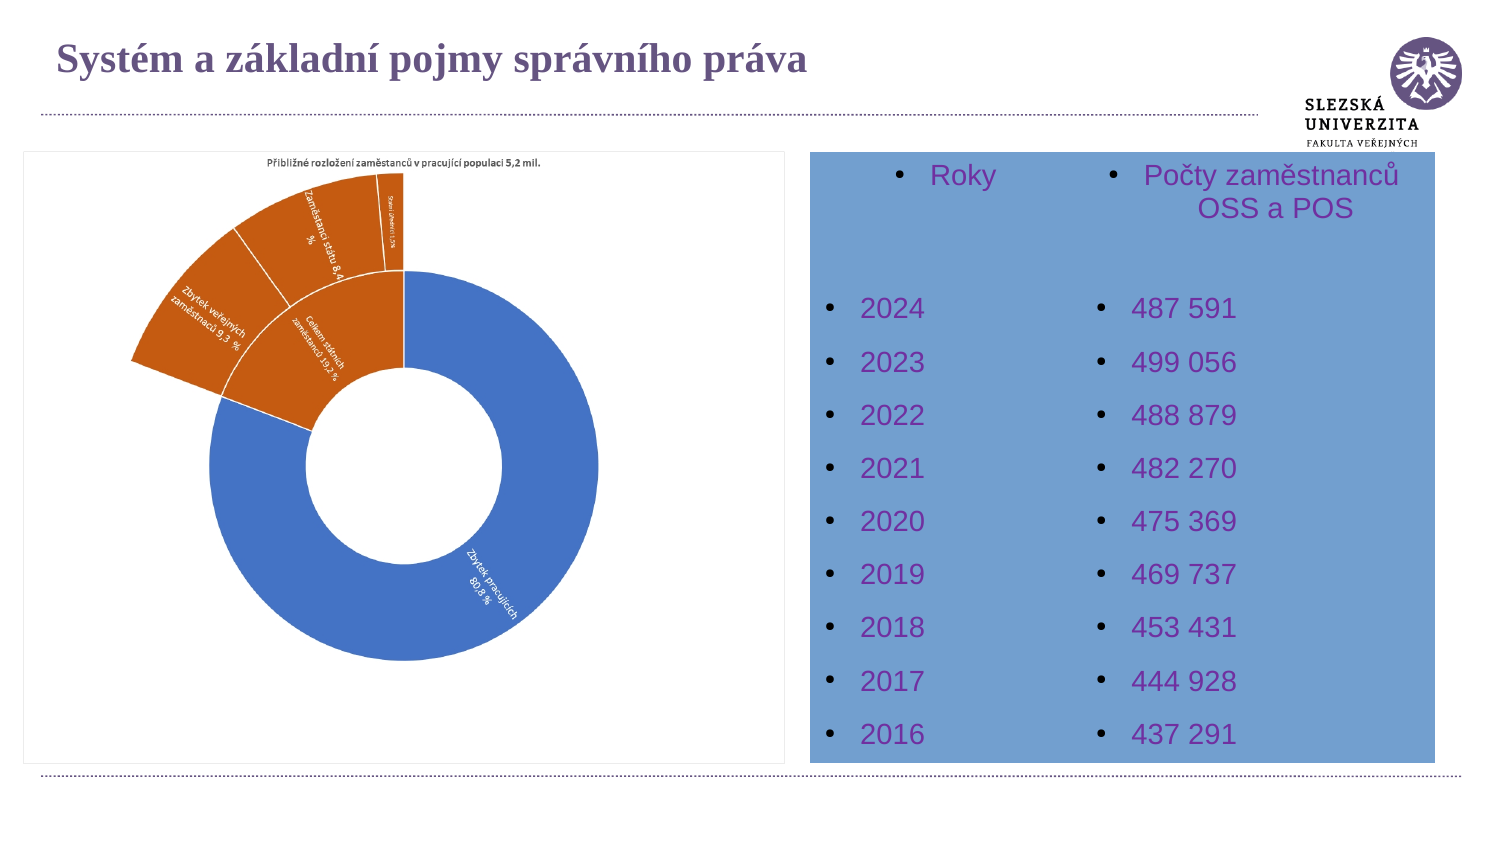

# Systém a základní pojmy správního práva
| Roky | Počty zaměstnanců OSS a POS |
| --- | --- |
| 2024 | 487 591 |
| 2023 | 499 056 |
| 2022 | 488 879 |
| 2021 | 482 270 |
| 2020 | 475 369 |
| 2019 | 469 737 |
| 2018 | 453 431 |
| 2017 | 444 928 |
| 2016 | 437 291 |